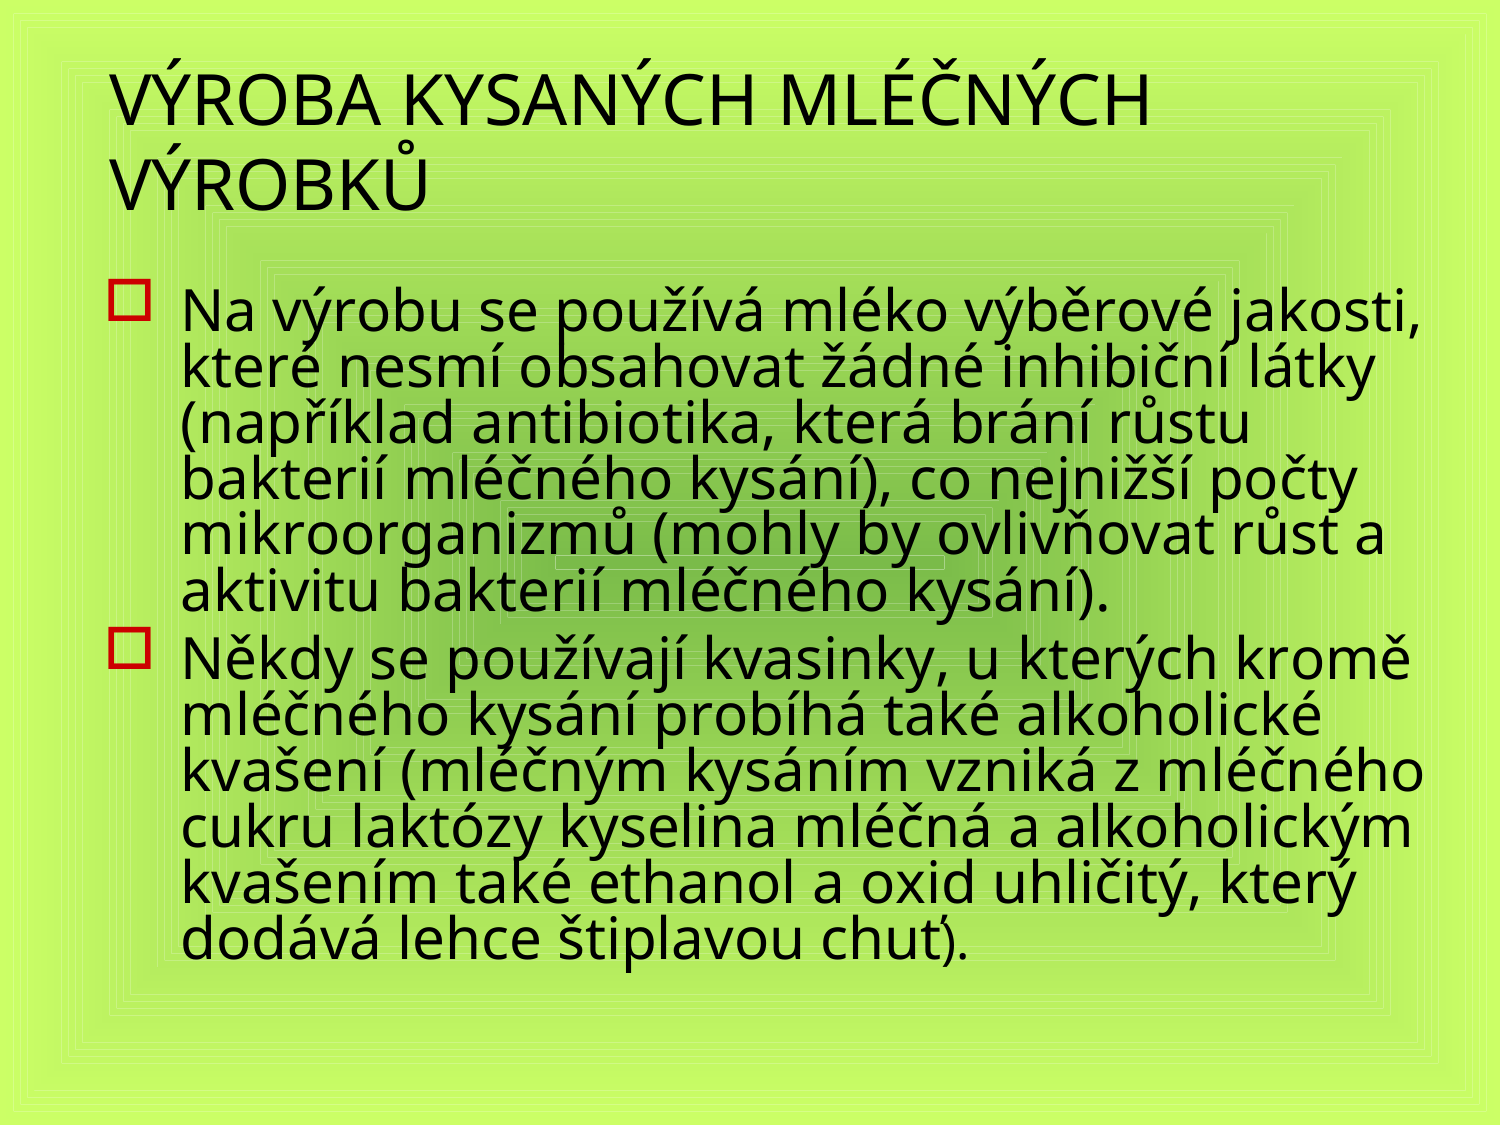

# VÝROBA KYSANÝCH MLÉČNÝCH VÝROBKŮ
Na výrobu se používá mléko výběrové jakosti, které nesmí obsahovat žádné inhibiční látky (například antibiotika, která brání růstu bakterií mléčného kysání), co nejnižší počty mikroorganizmů (mohly by ovlivňovat růst a aktivitu bakterií mléčného kysání).
Někdy se používají kvasinky, u kterých kromě mléčného kysání probíhá také alkoholické kvašení (mléčným kysáním vzniká z mléčného cukru laktózy kyselina mléčná a alkoholickým kvašením také ethanol a oxid uhličitý, který dodává lehce štiplavou chuť).